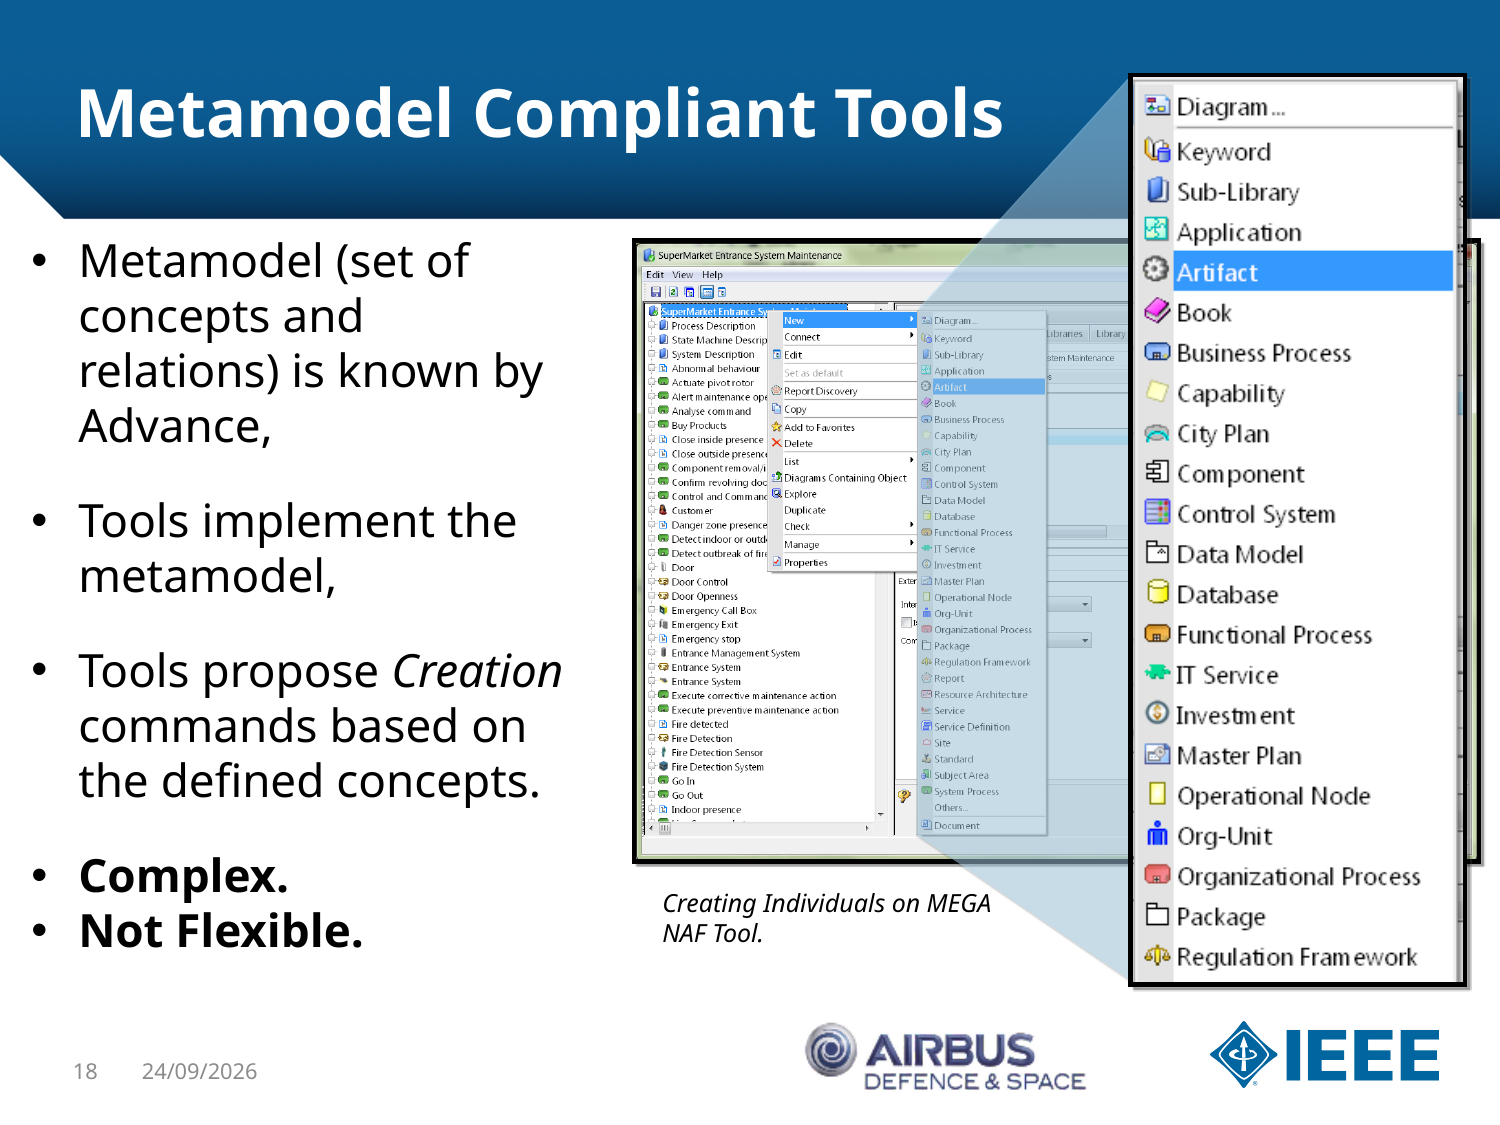

# Metamodel Compliant Tools
Metamodel (set of concepts and relations) is known by Advance,
Tools implement the metamodel,
Tools propose Creation commands based on the defined concepts.
Complex.
Not Flexible.
Creating Individuals on MEGA NAF Tool.